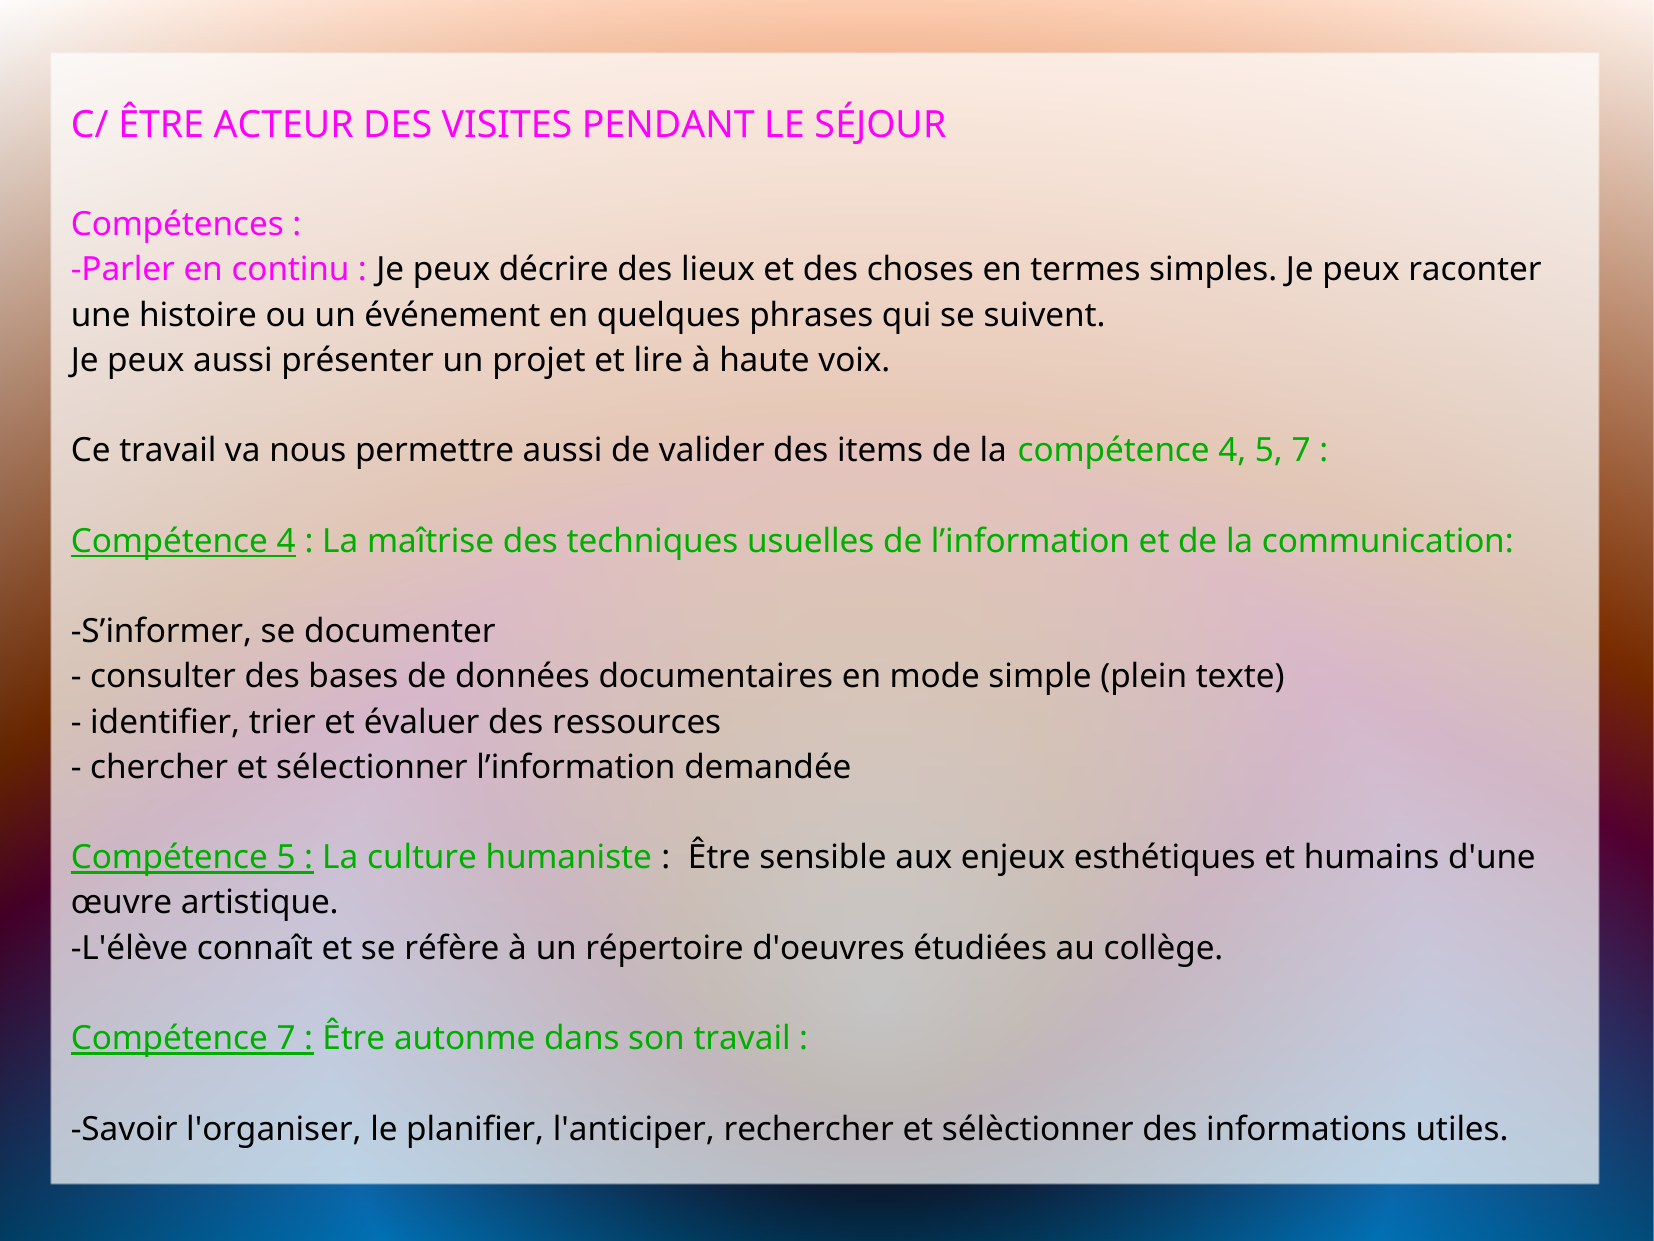

# C/ ÊTRE ACTEUR DES VISITES PENDANT LE SÉJOUR Compétences : -Parler en continu : Je peux décrire des lieux et des choses en termes simples. Je peux raconter une histoire ou un événement en quelques phrases qui se suivent. Je peux aussi présenter un projet et lire à haute voix. Ce travail va nous permettre aussi de valider des items de la compétence 4, 5, 7 : Compétence 4 : La maîtrise des techniques usuelles de l’information et de la communication: -S’informer, se documenter - consulter des bases de données documentaires en mode simple (plein texte) - identifier, trier et évaluer des ressources - chercher et sélectionner l’information demandée Compétence 5 : La culture humaniste : Être sensible aux enjeux esthétiques et humains d'une œuvre artistique. -L'élève connaît et se réfère à un répertoire d'oeuvres étudiées au collège. Compétence 7 : Être autonme dans son travail : -Savoir l'organiser, le planifier, l'anticiper, rechercher et sélèctionner des informations utiles.